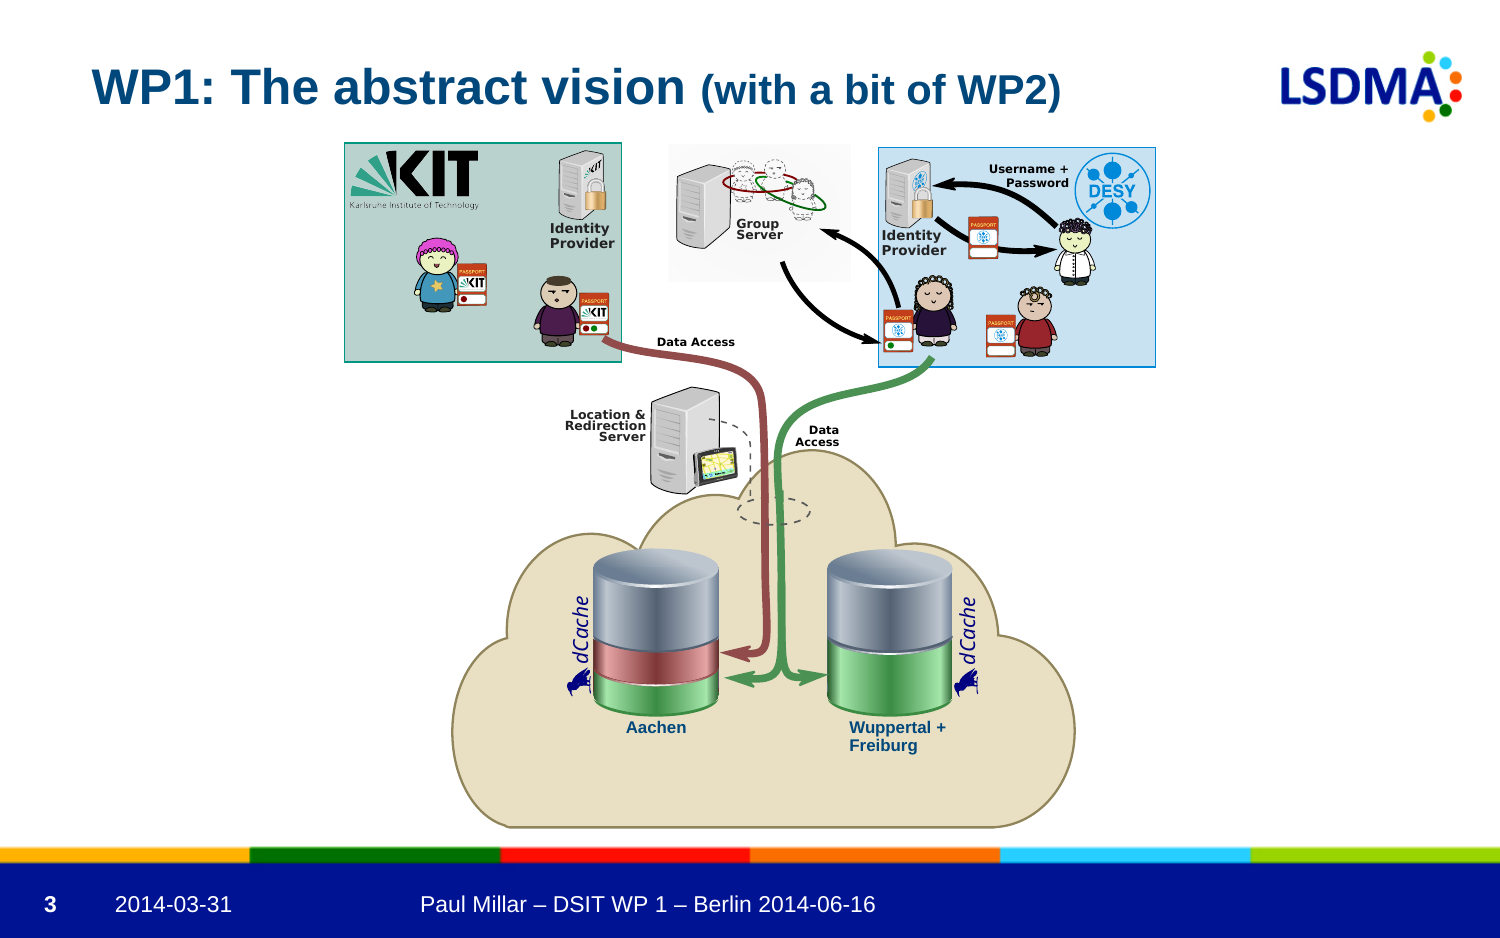

# WP1: The abstract vision (with a bit of WP2)